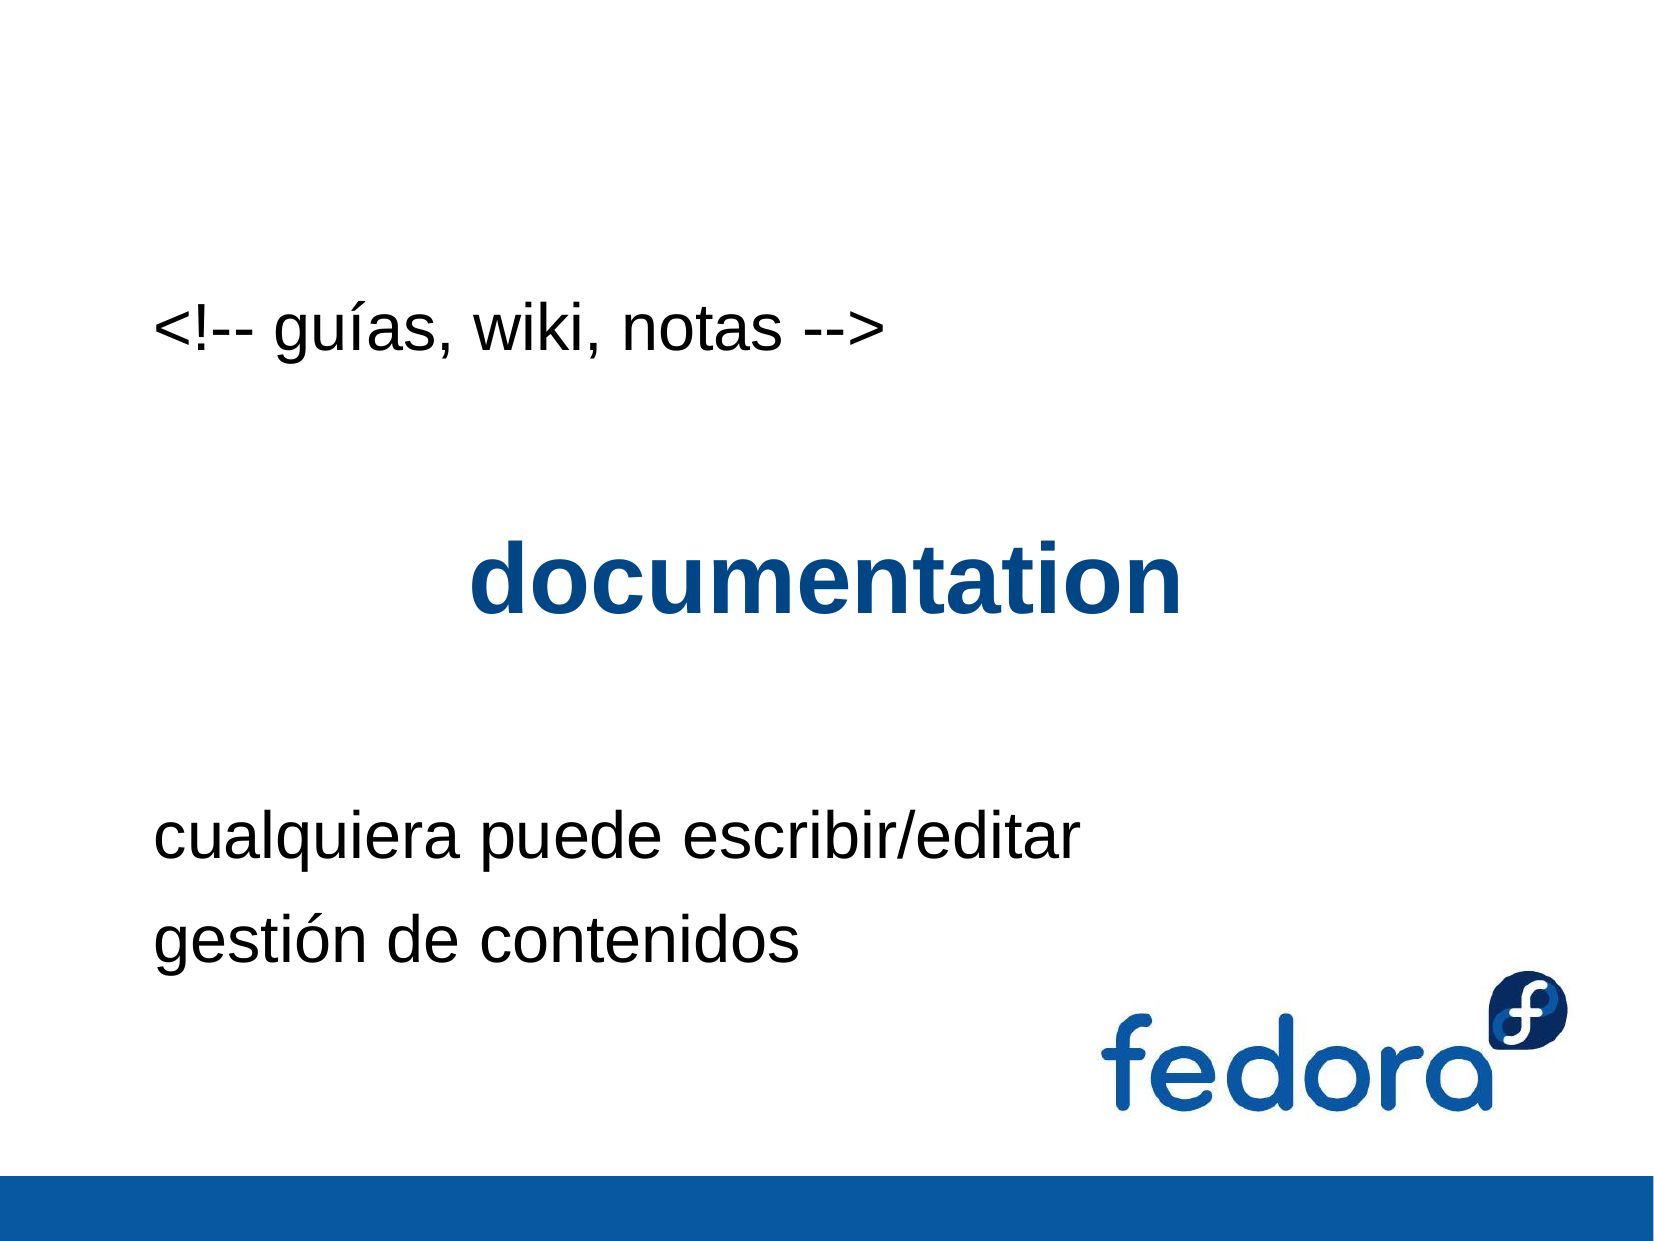

# documentation
<!-- guías, wiki, notas -->
cualquiera puede escribir/editar
gestión de contenidos